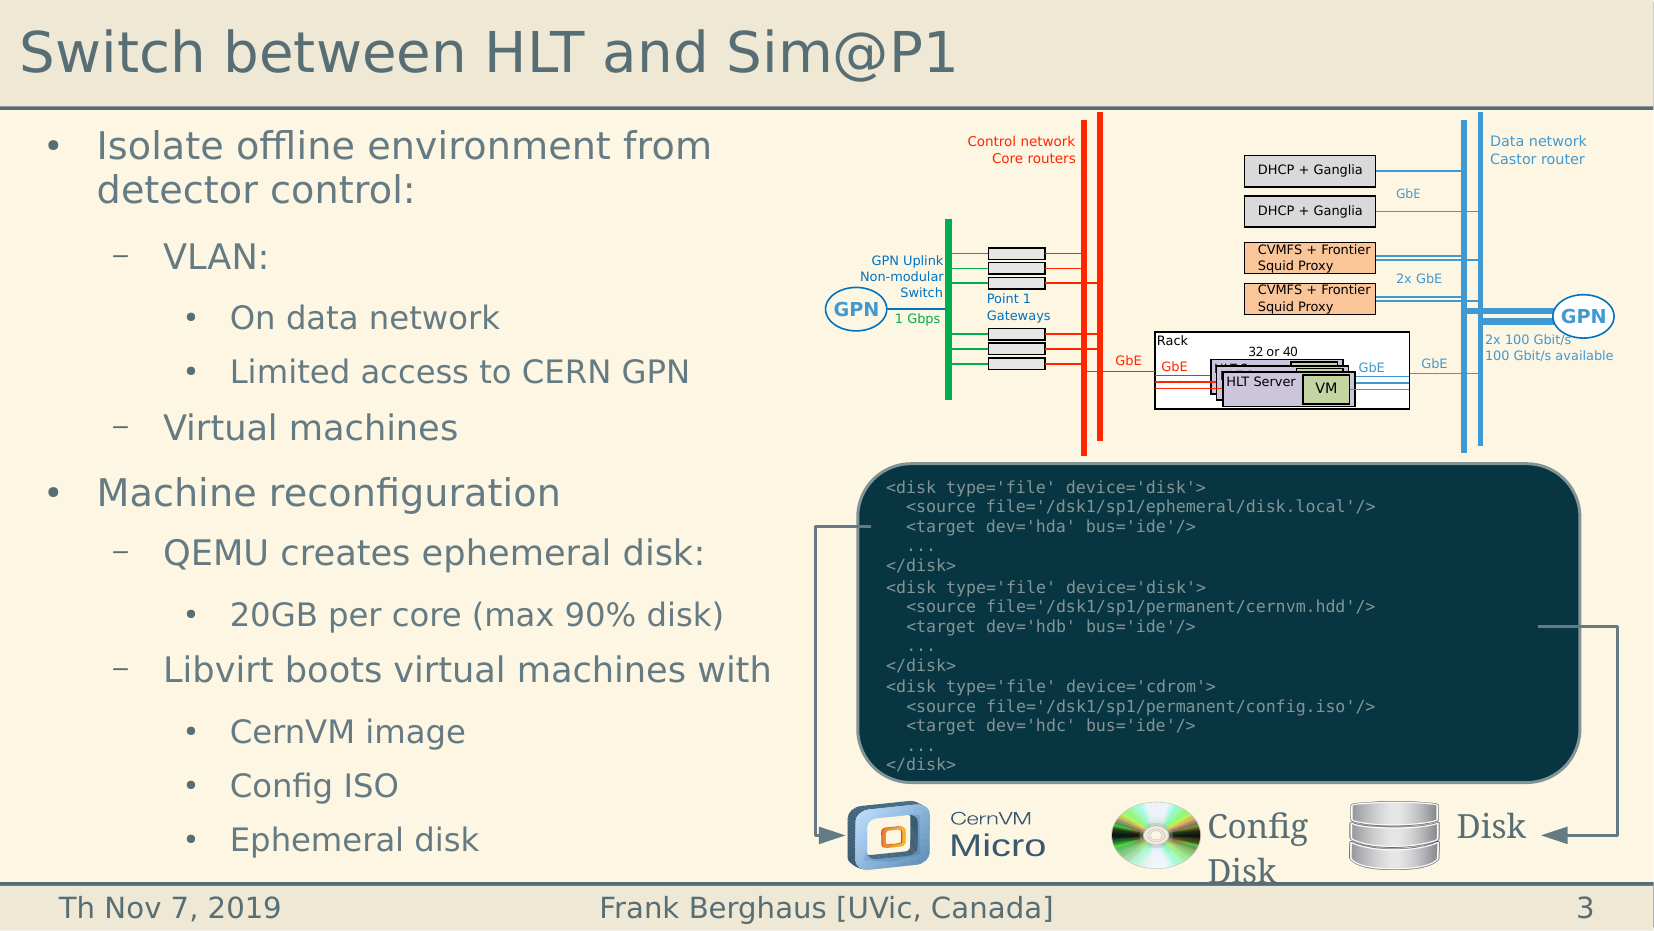

# Switch between HLT and Sim@P1
Isolate offline environment from detector control:
VLAN:
On data network
Limited access to CERN GPN
Virtual machines
Machine reconfiguration
QEMU creates ephemeral disk:
20GB per core (max 90% disk)
Libvirt boots virtual machines with
CernVM image
Config ISO
Ephemeral disk
<disk type='file' device='disk'>
 <source file='/dsk1/sp1/ephemeral/disk.local'/>
 <target dev='hda' bus='ide'/>
 ...
</disk>
<disk type='file' device='disk'>
 <source file='/dsk1/sp1/permanent/cernvm.hdd'/>
 <target dev='hdb' bus='ide'/>
 ...
</disk>
<disk type='file' device='cdrom'>
 <source file='/dsk1/sp1/permanent/config.iso'/>
 <target dev='hdc' bus='ide'/>
 ...
</disk>
Config
Disk
Disk
Th Nov 7, 2019
Frank Berghaus [UVic, Canada]
3